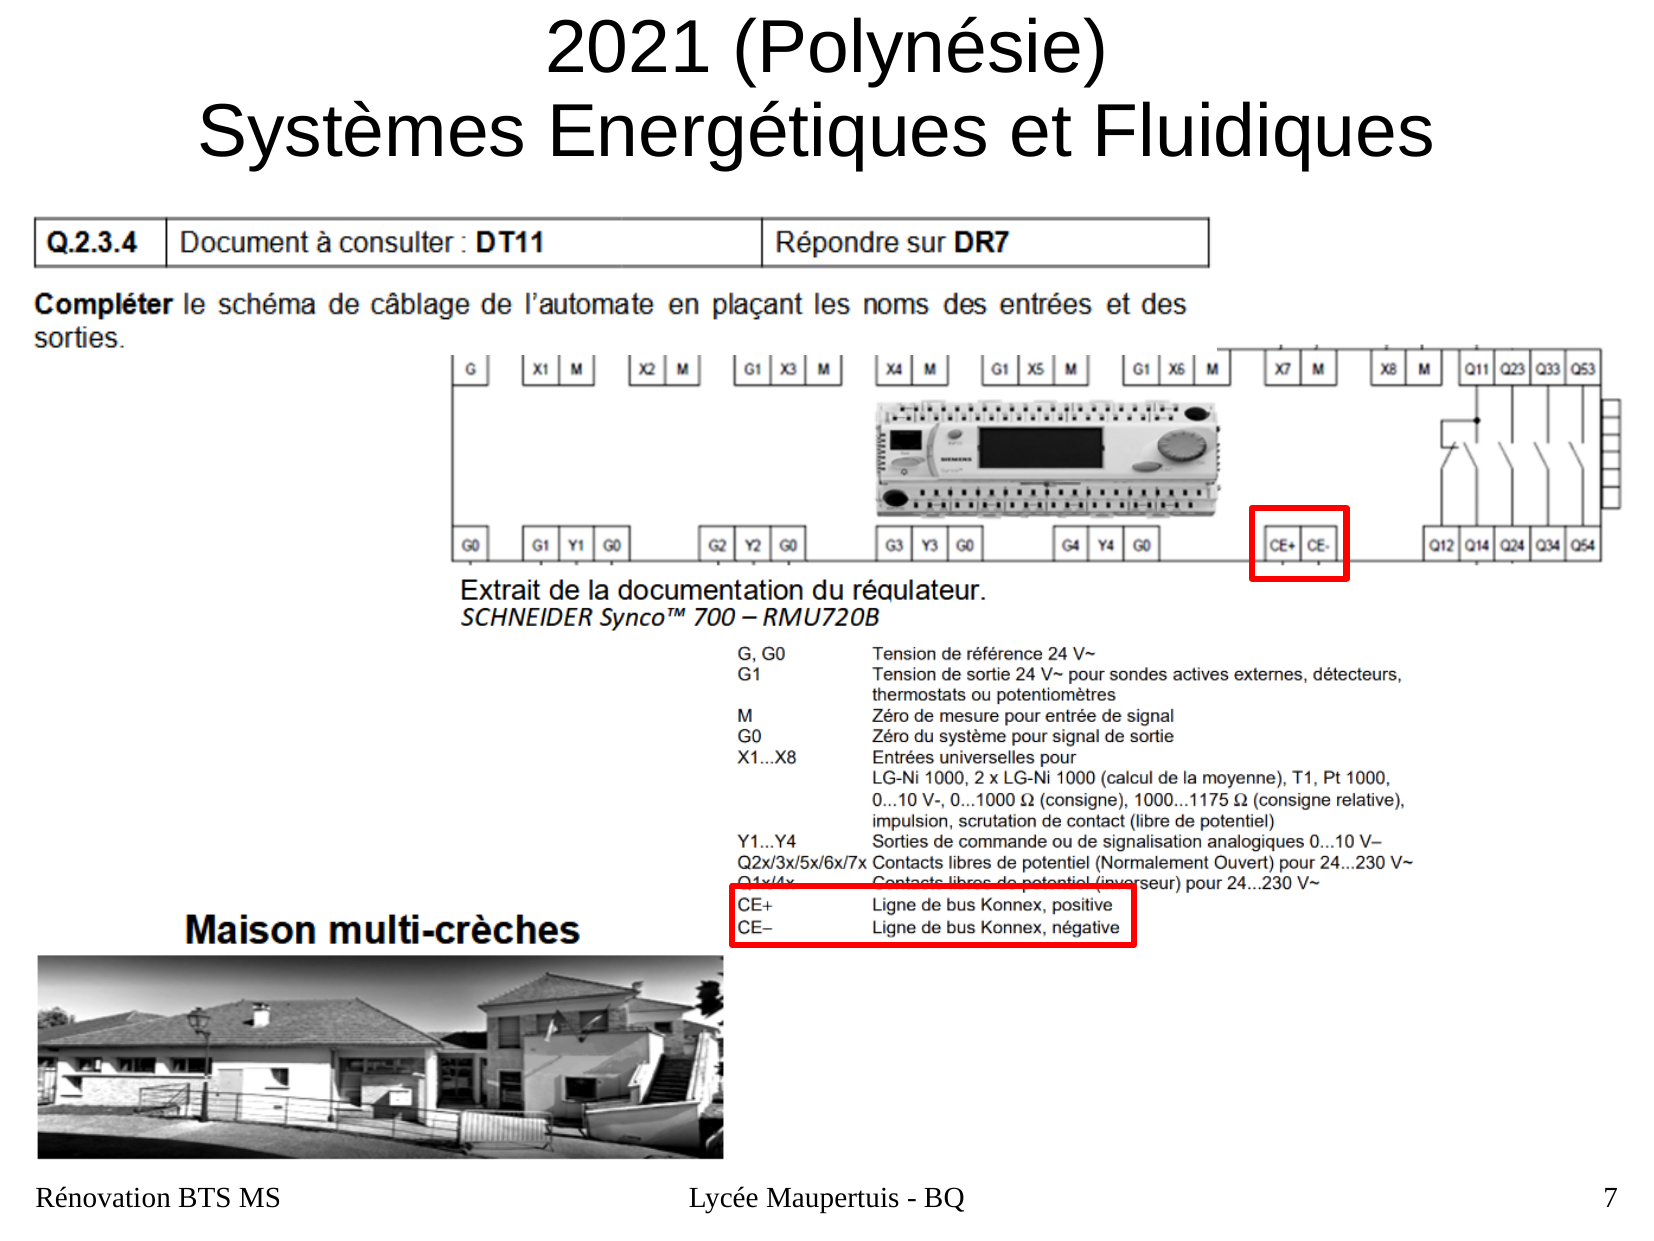

# 2021 (Polynésie) Systèmes Energétiques et Fluidiques
Rénovation BTS MS
Lycée Maupertuis - BQ
7